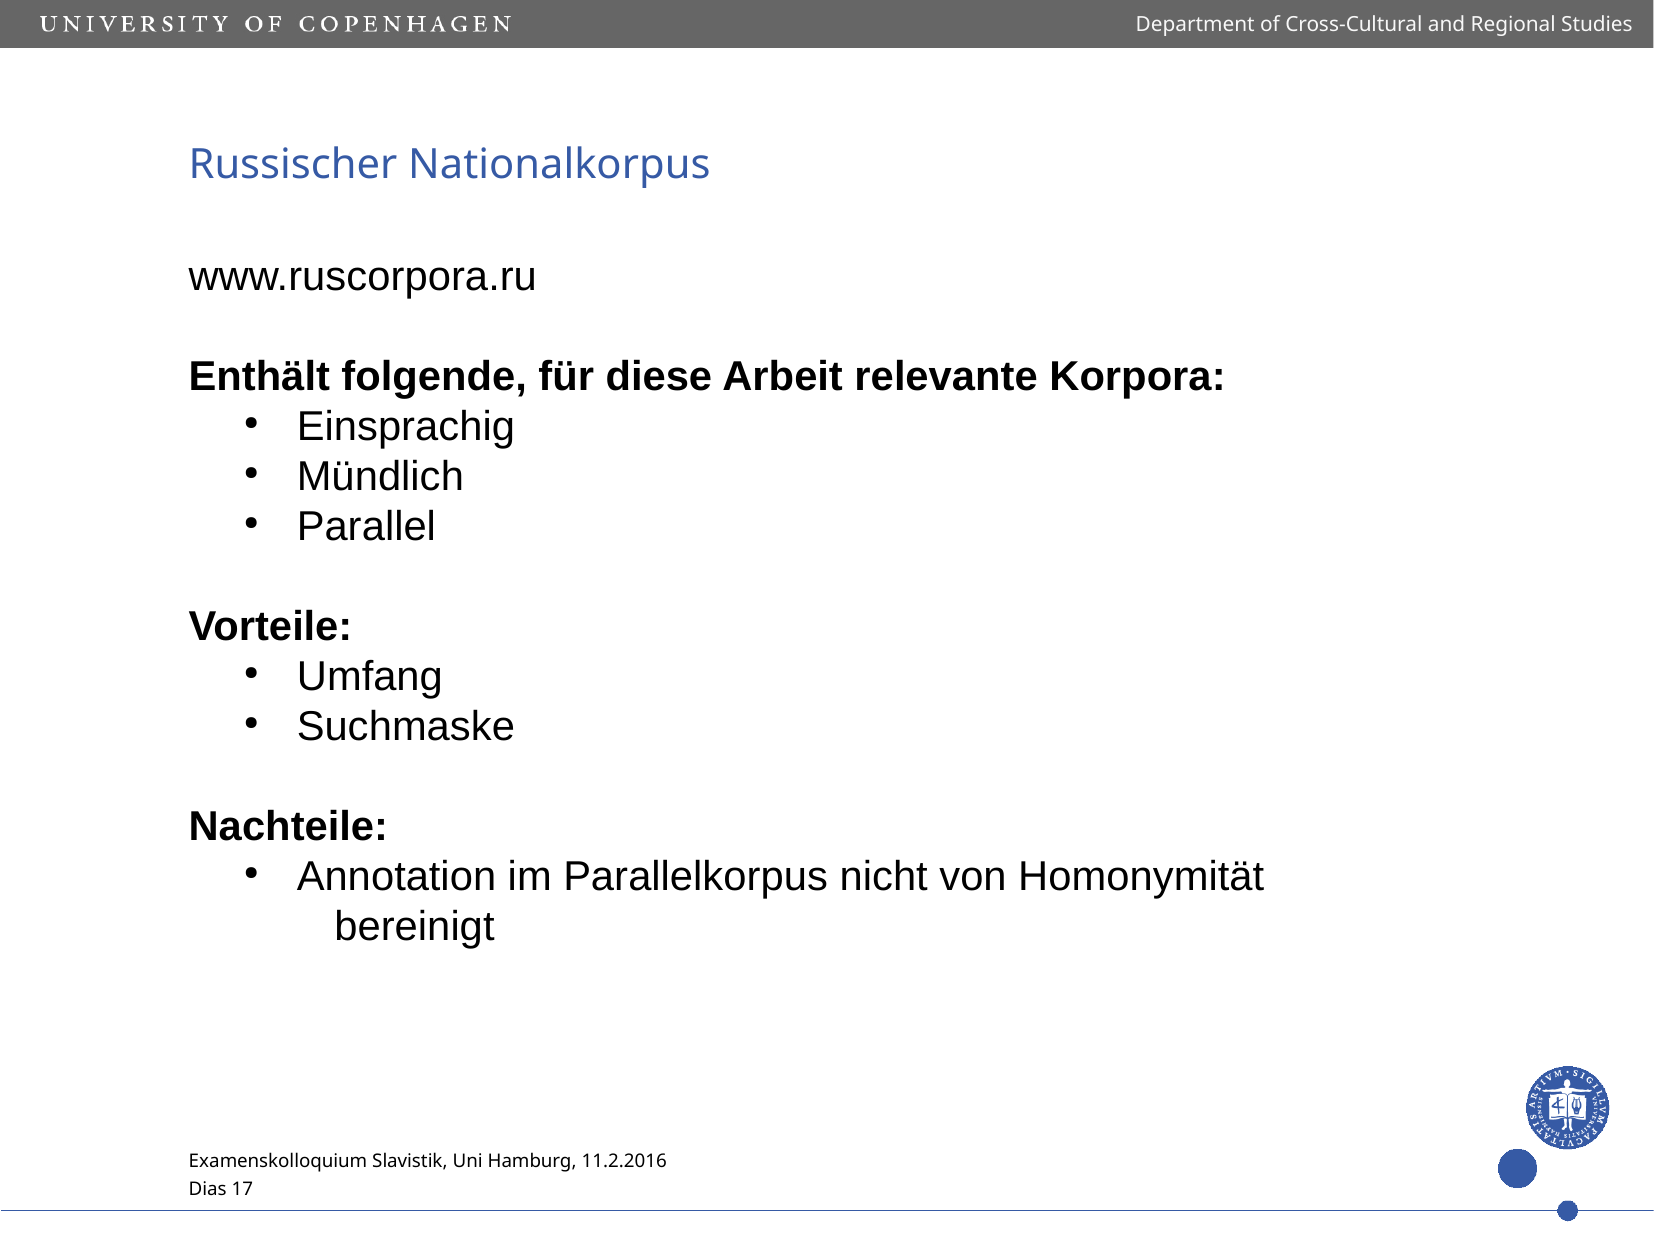

Department of Cross-Cultural and Regional Studies
# Russischer Nationalkorpus
www.ruscorpora.ru
Enthält folgende, für diese Arbeit relevante Korpora:
Einsprachig
Mündlich
Parallel
Vorteile:
Umfang
Suchmaske
Nachteile:
Annotation im Parallelkorpus nicht von Homonymität bereinigt
Examenskolloquium Slavistik, Uni Hamburg, 11.2.2016
Dias